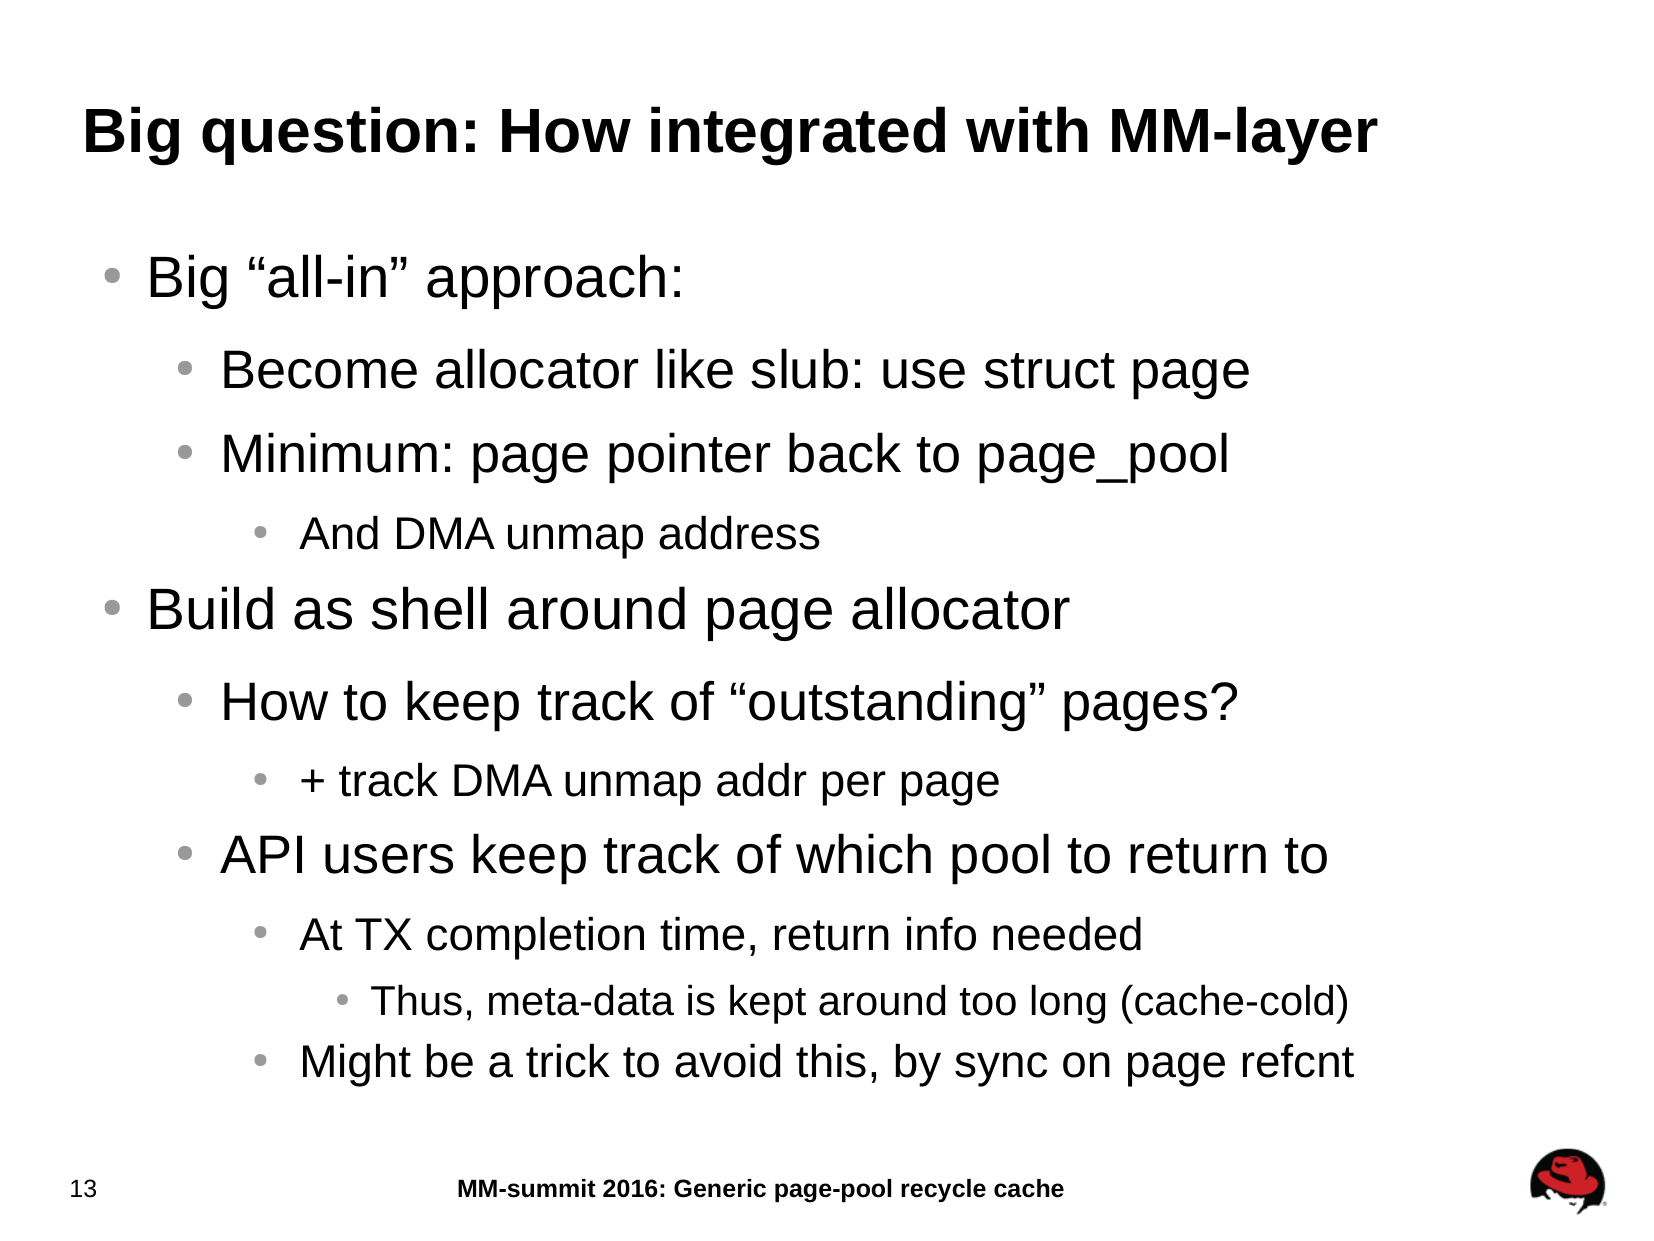

# Big question: How integrated with MM-layer
Big “all-in” approach:
Become allocator like slub: use struct page
Minimum: page pointer back to page_pool
And DMA unmap address
Build as shell around page allocator
How to keep track of “outstanding” pages?
+ track DMA unmap addr per page
API users keep track of which pool to return to
At TX completion time, return info needed
Thus, meta-data is kept around too long (cache-cold)
Might be a trick to avoid this, by sync on page refcnt